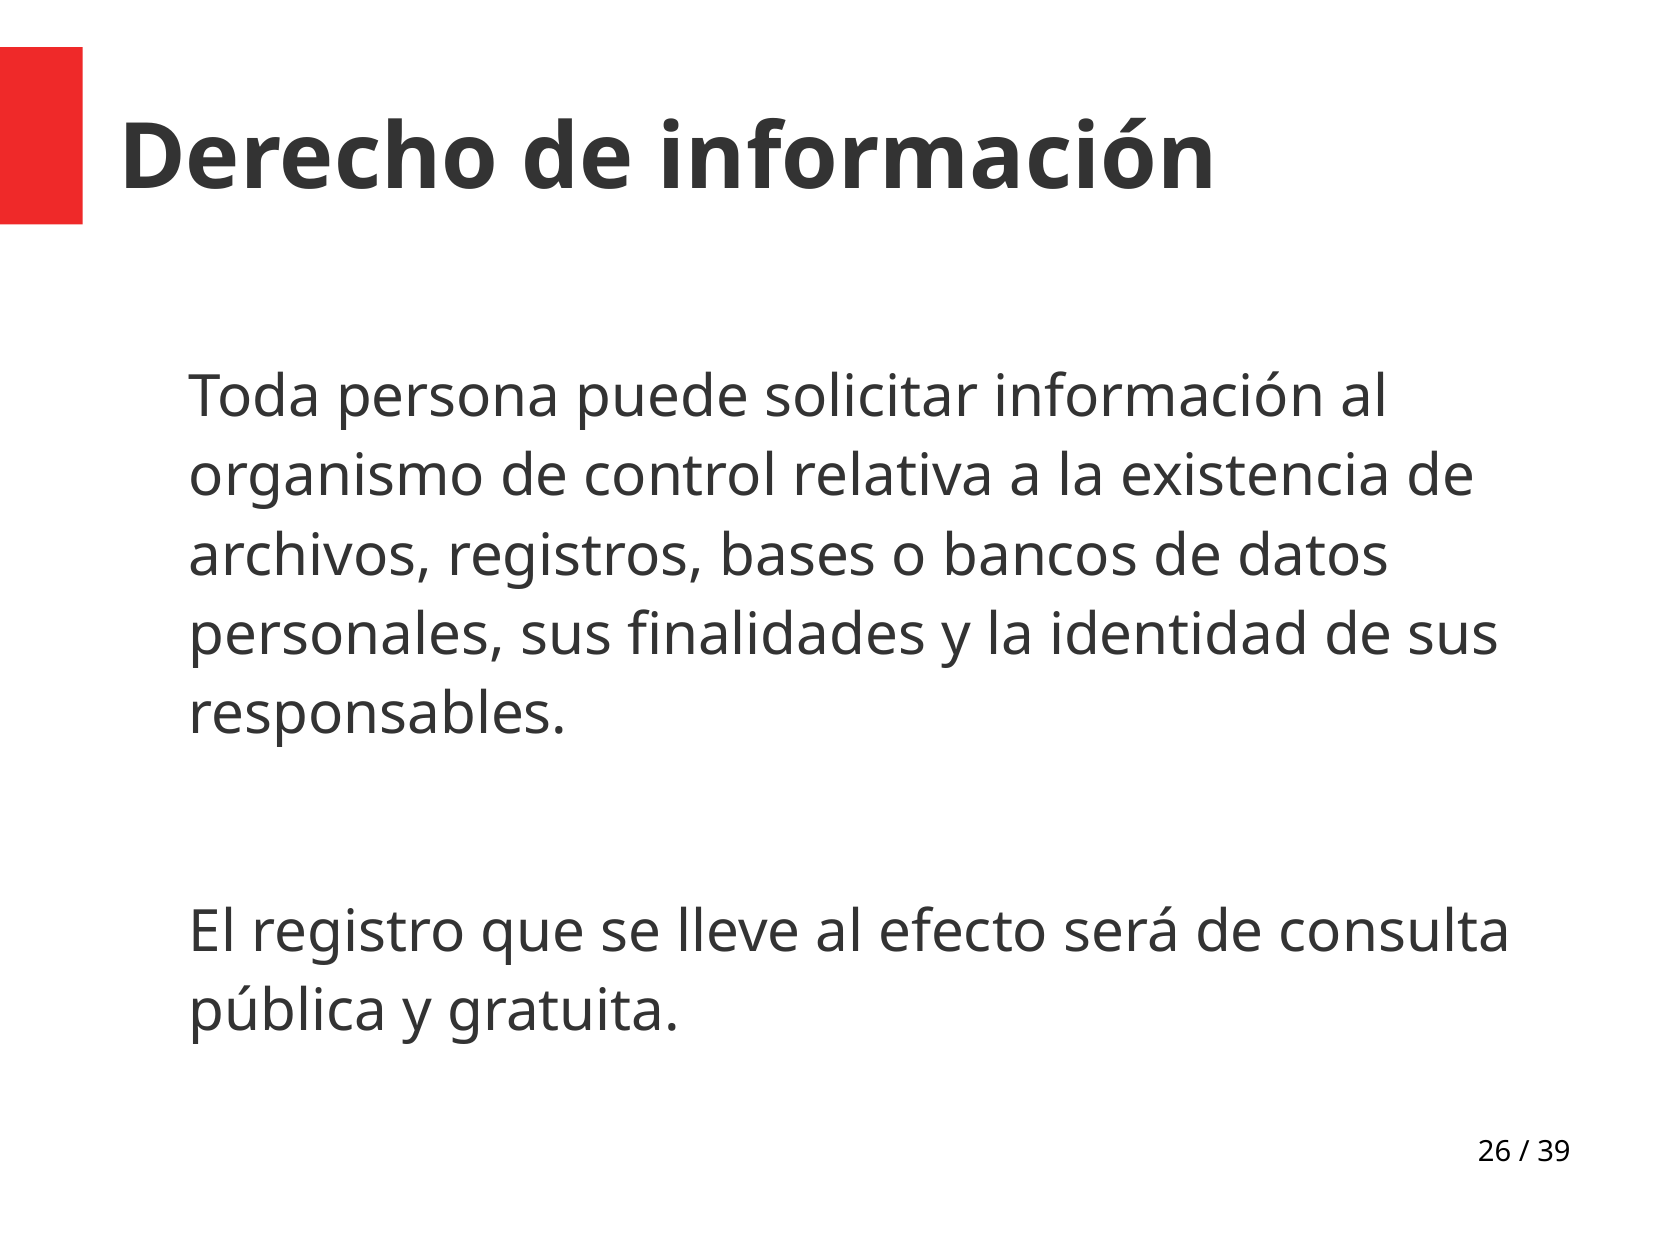

# Derecho de información
Toda persona puede solicitar información al organismo de control relativa a la existencia de archivos, registros, bases o bancos de datos personales, sus finalidades y la identidad de sus responsables.
El registro que se lleve al efecto será de consulta pública y gratuita.
26